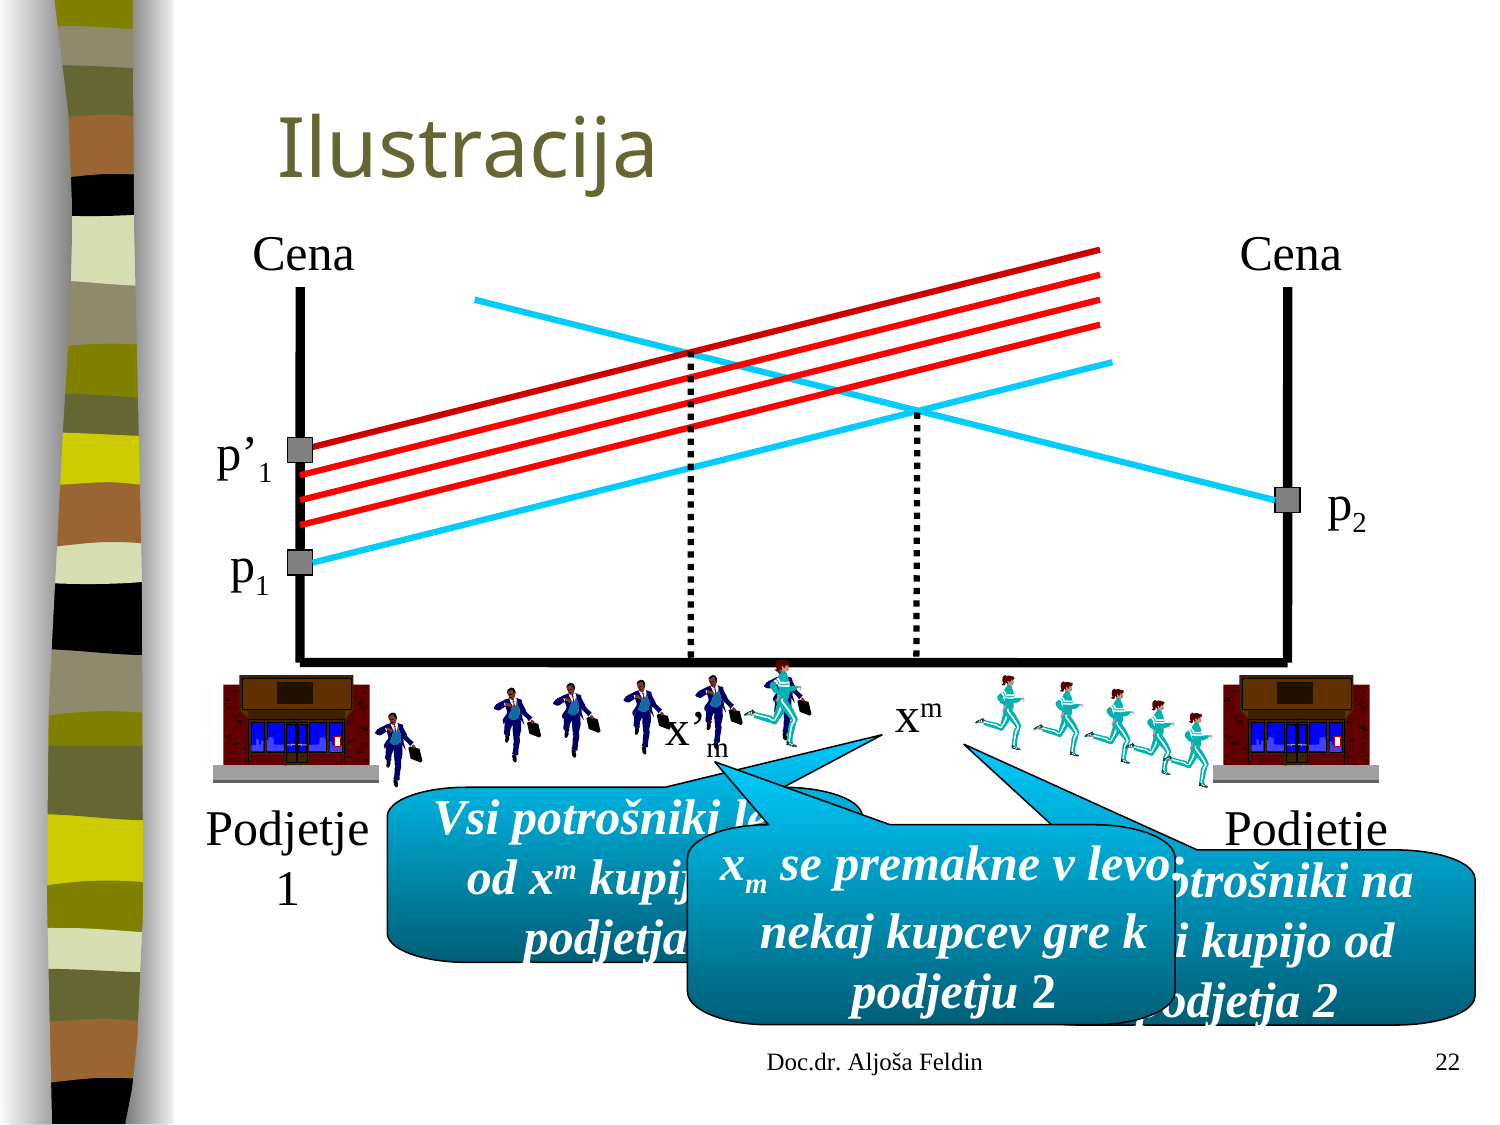

Ilustracija
Cena
Cena
p’1
p2
p1
xm
x’m
Vsi potrošniki levo
od xm kupijo od
podjetja 1
Podjetje 1
Podjetje 2
xm se premakne v levo:
nekaj kupcev gre k
podjetju 2
Vsi potrošniki na
desni kupijo od
podjetja 2
Doc.dr. Aljoša Feldin